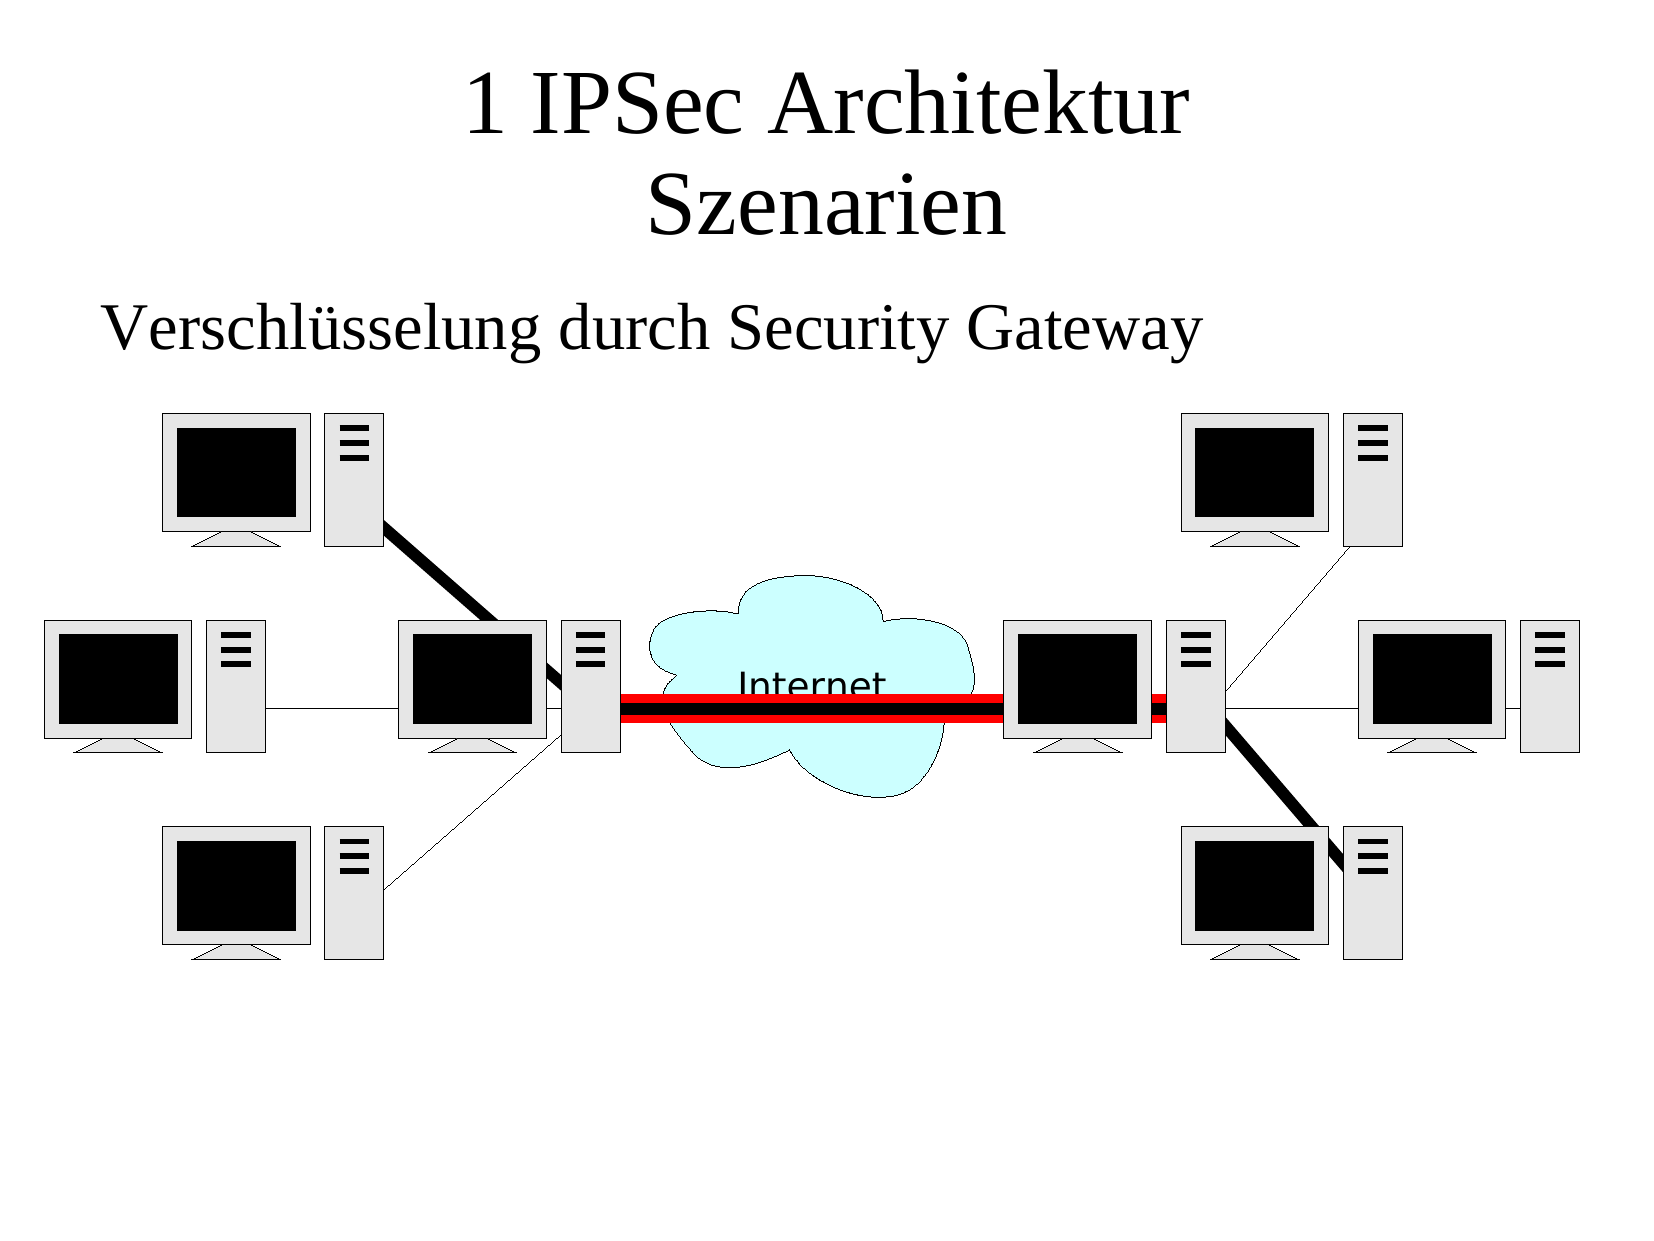

# 1 IPSec Architektur Szenarien
Verschlüsselung durch Security Gateway
Internet